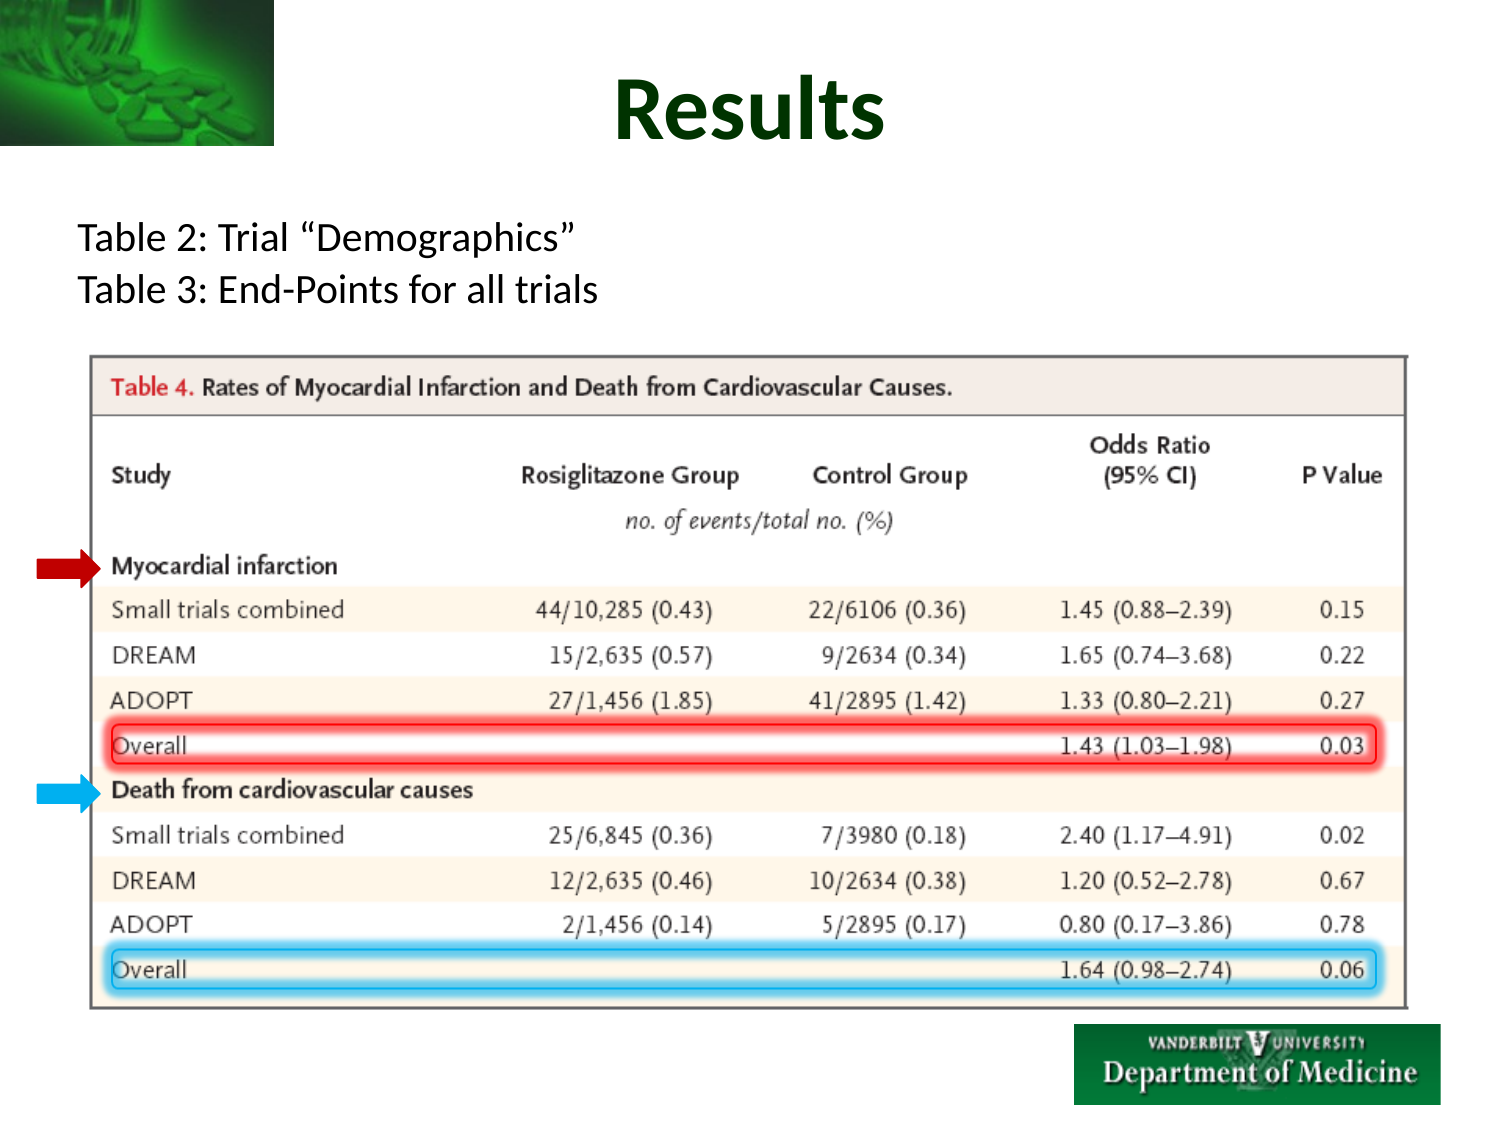

# Results
Table 2: Trial “Demographics”
Table 3: End-Points for all trials